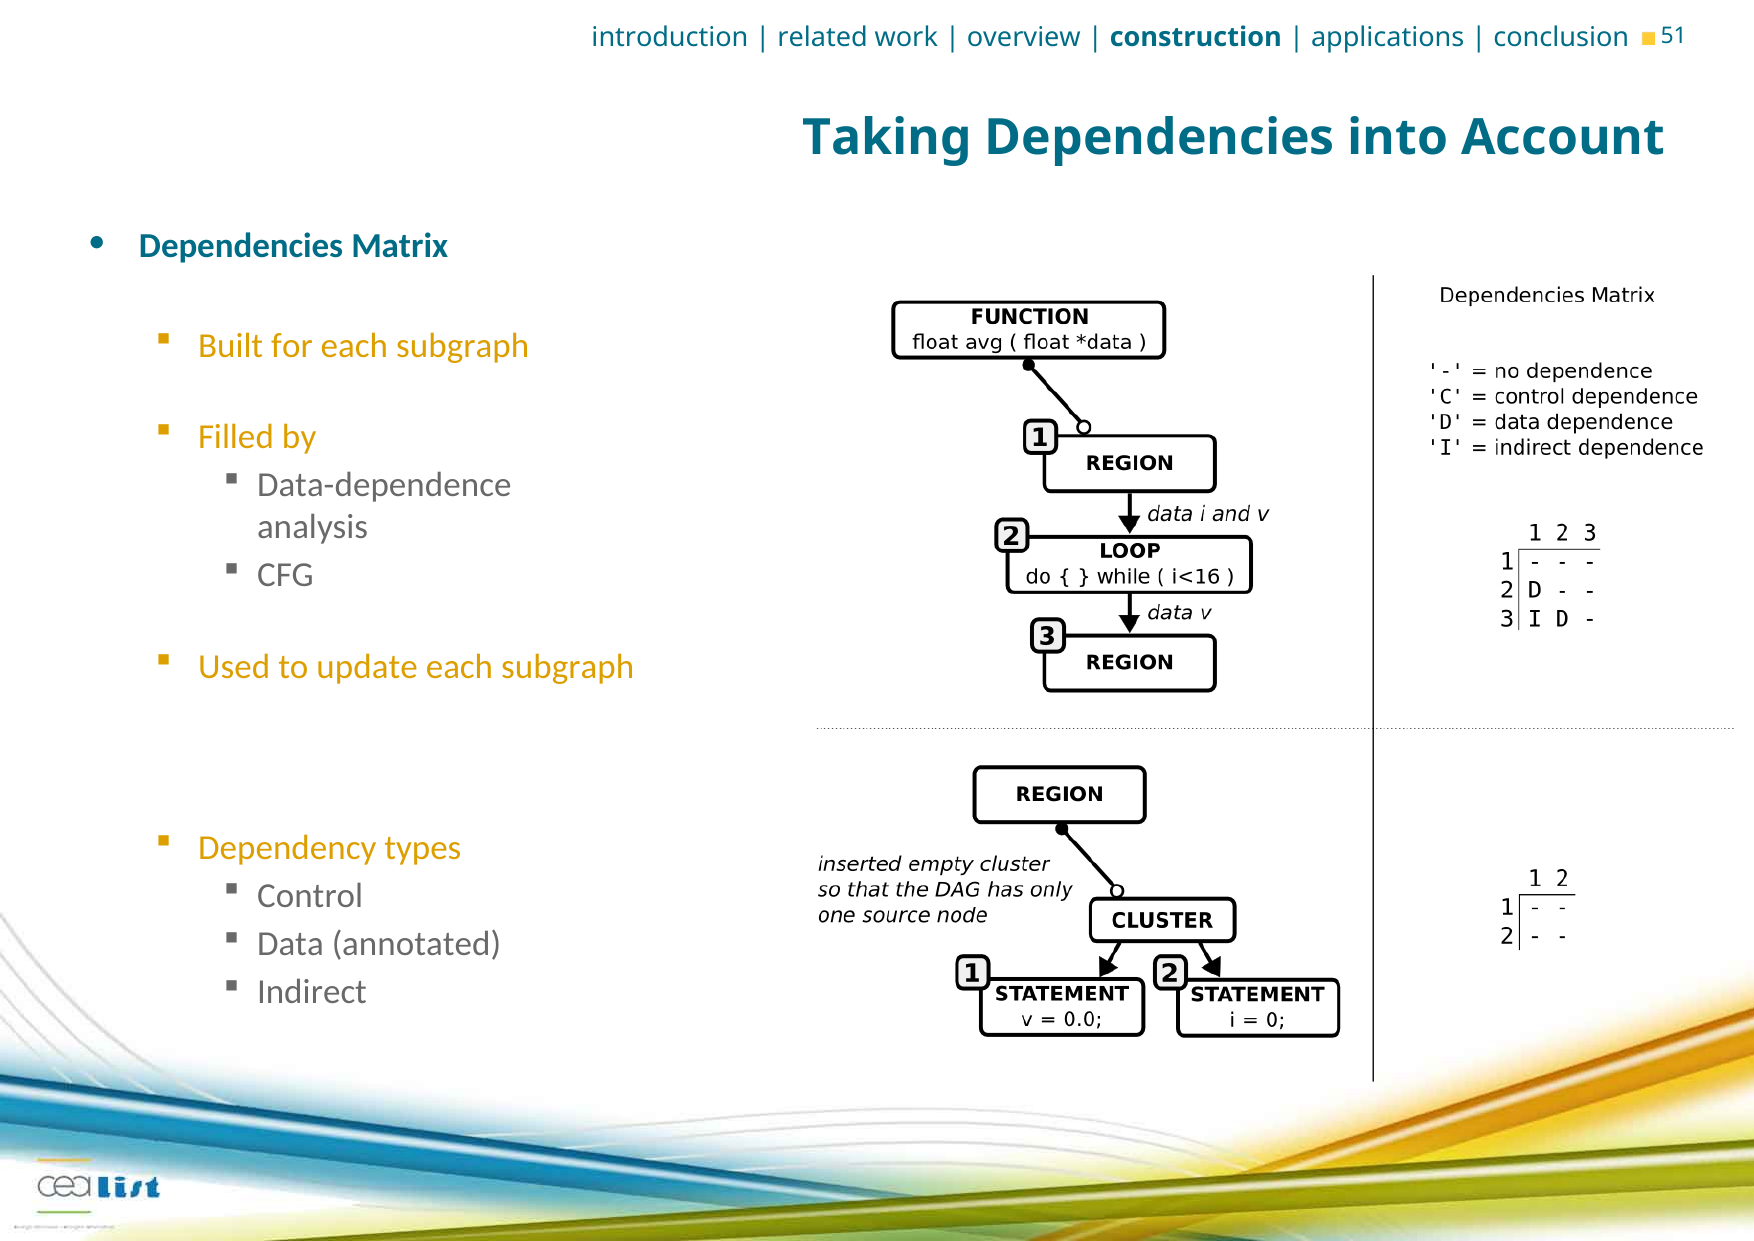

introduction | related work | overview | construction | applications | conclusion
# Taking Dependencies into Account
Dependencies Matrix
Built for each subgraph
Filled by
Data-dependence
analysis
CFG
Used to update each subgraph
Dependency types
Control
Data (annotated)
Indirect